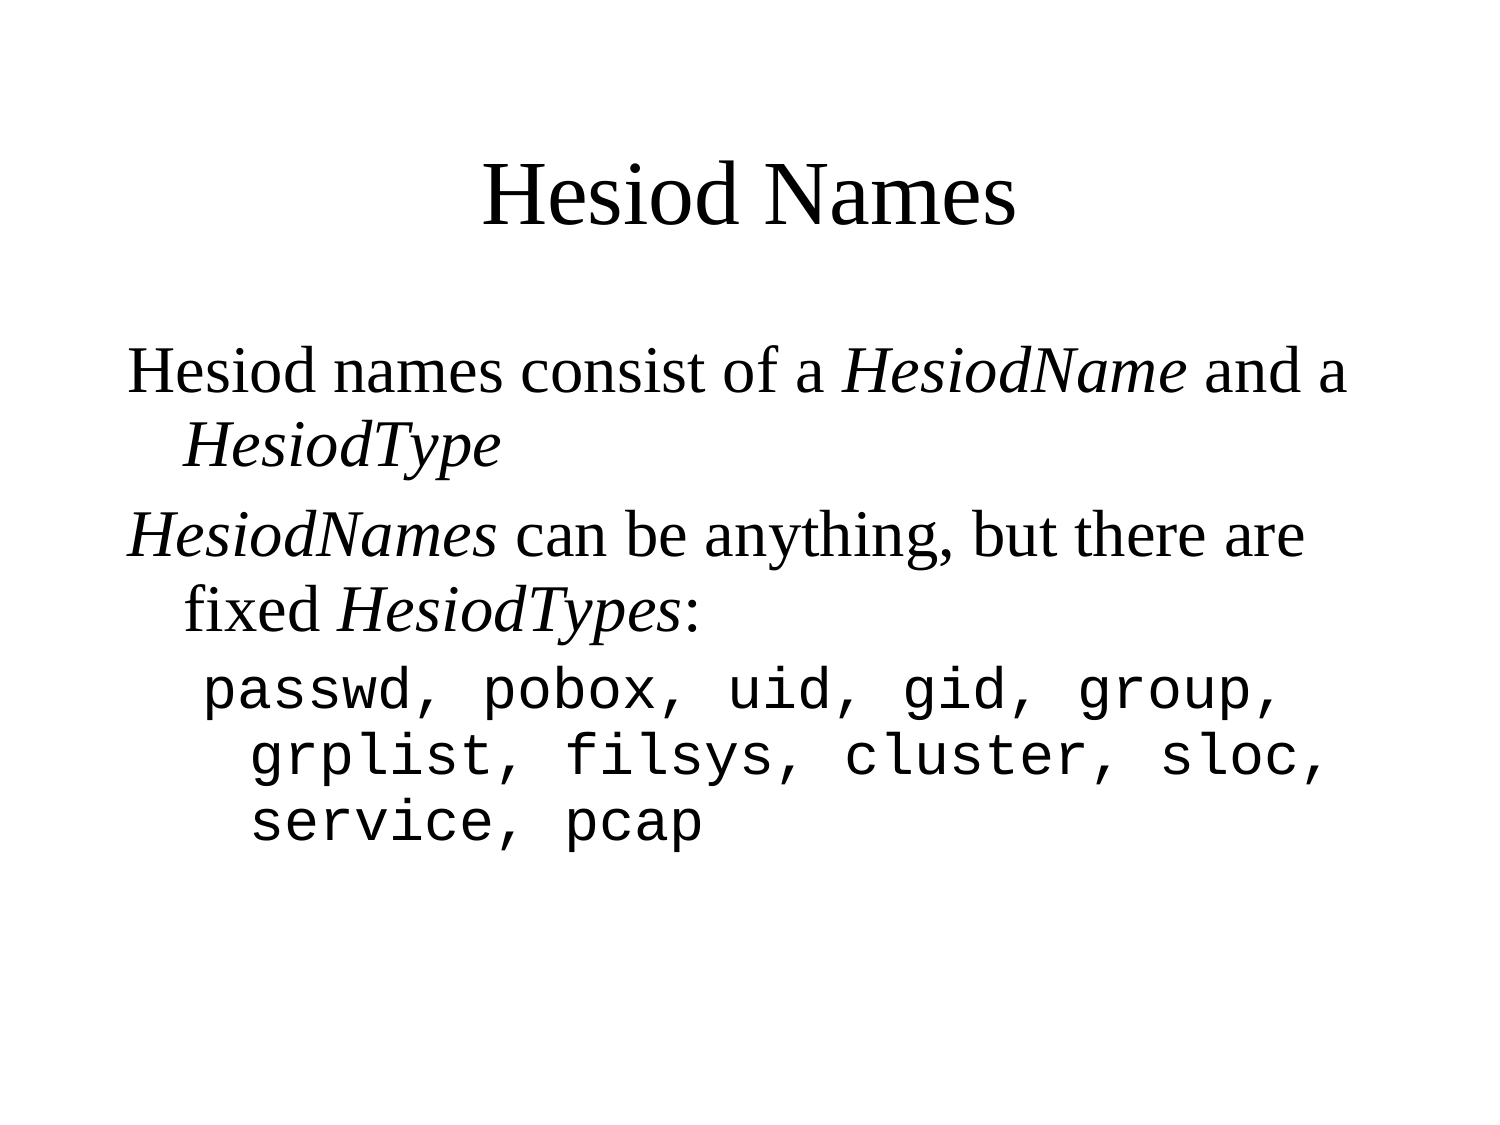

# Hesiod Names
Hesiod names consist of a HesiodName and a HesiodType
HesiodNames can be anything, but there are fixed HesiodTypes:
passwd, pobox, uid, gid, group, grplist, filsys, cluster, sloc, service, pcap